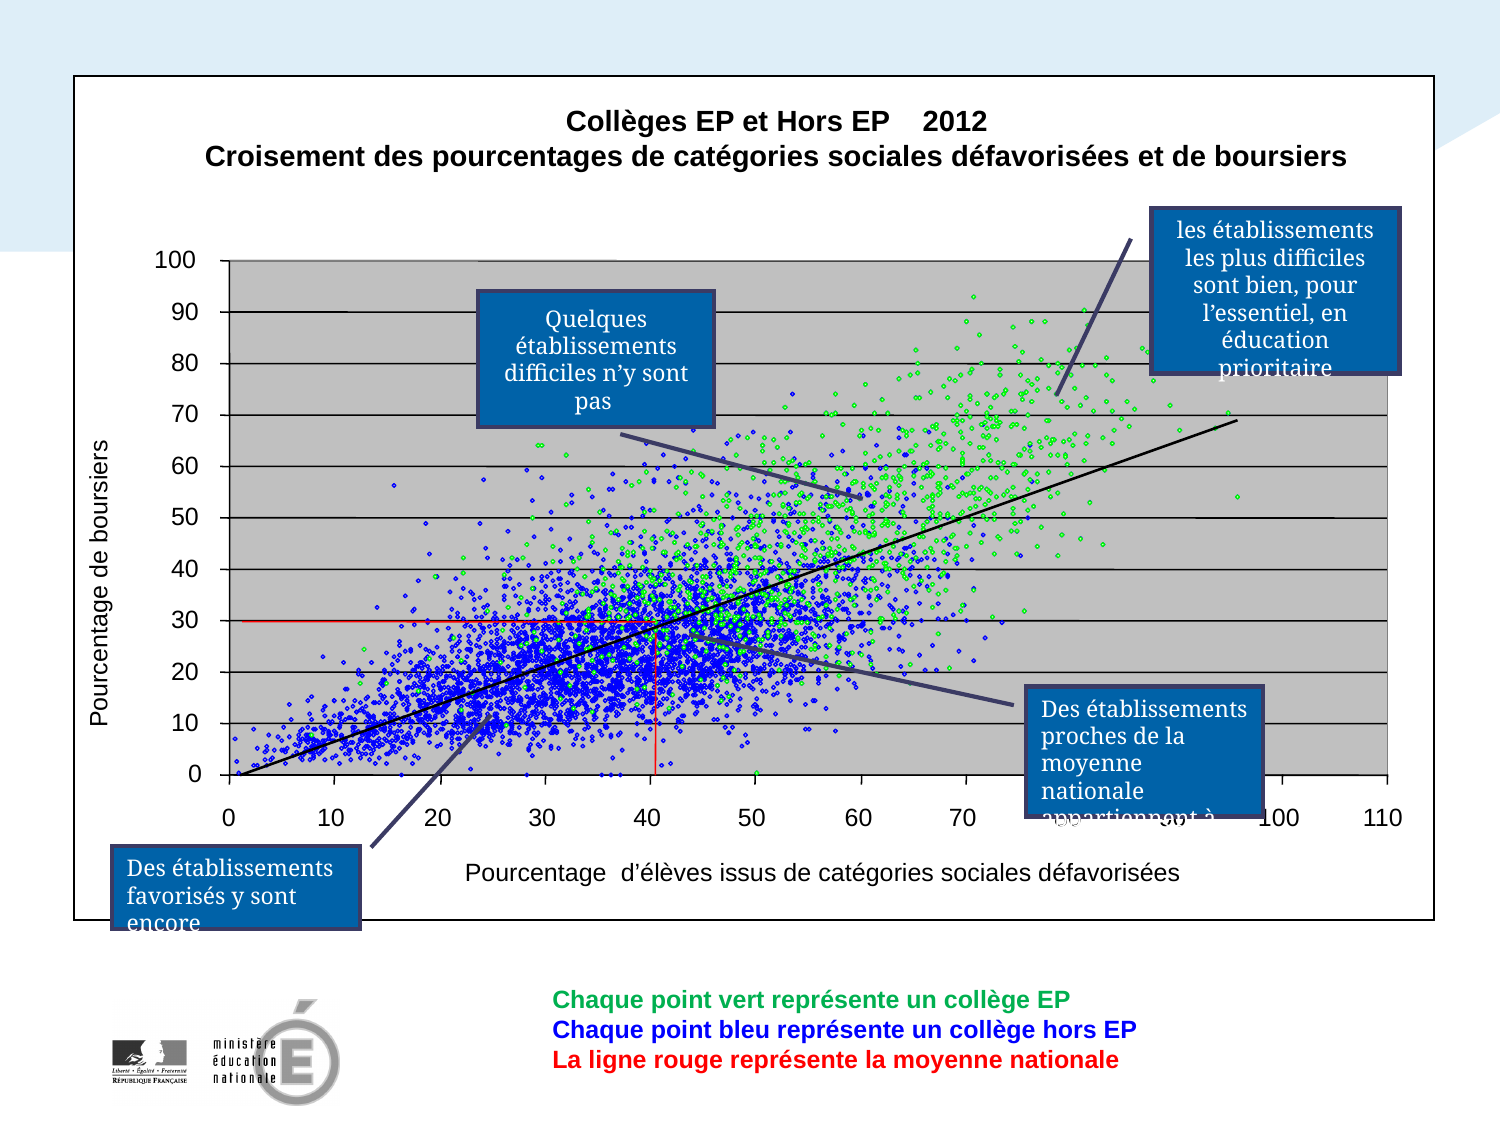

Collèges EP et Hors EP 2012
Croisement des pourcentages de catégories sociales défavorisées et de boursiers
100
90
80
70
60
Pourcentage de boursiers
50
40
30
20
10
0
0
10
20
30
40
50
60
70
80
90
100
110
	Pourcentage d’élèves issus de catégories sociales défavorisées
les établissements les plus difficiles sont bien, pour l’essentiel, en éducation prioritaire
Quelques établissements
difficiles n’y sont pas
Des établissements proches de la moyenne nationale appartiennent à l’EP
Des établissements favorisés y sont encore
Chaque point vert représente un collège EP
Chaque point bleu représente un collège hors EP
La ligne rouge représente la moyenne nationale